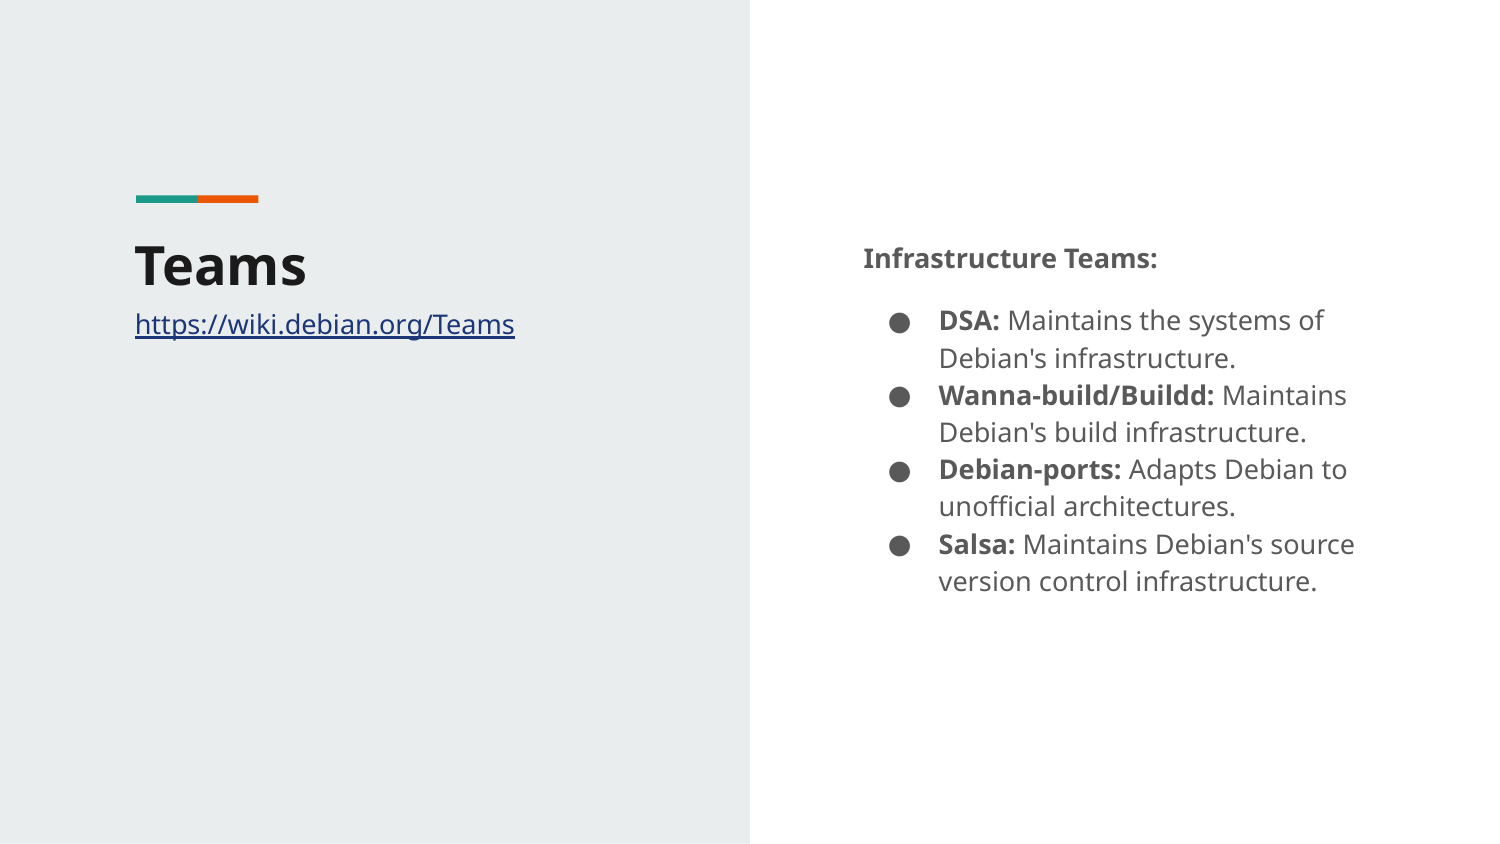

# Teams
Infrastructure Teams:
DSA: Maintains the systems of Debian's infrastructure.
Wanna-build/Buildd: Maintains Debian's build infrastructure.
Debian-ports: Adapts Debian to unofficial architectures.
Salsa: Maintains Debian's source version control infrastructure.
https://wiki.debian.org/Teams